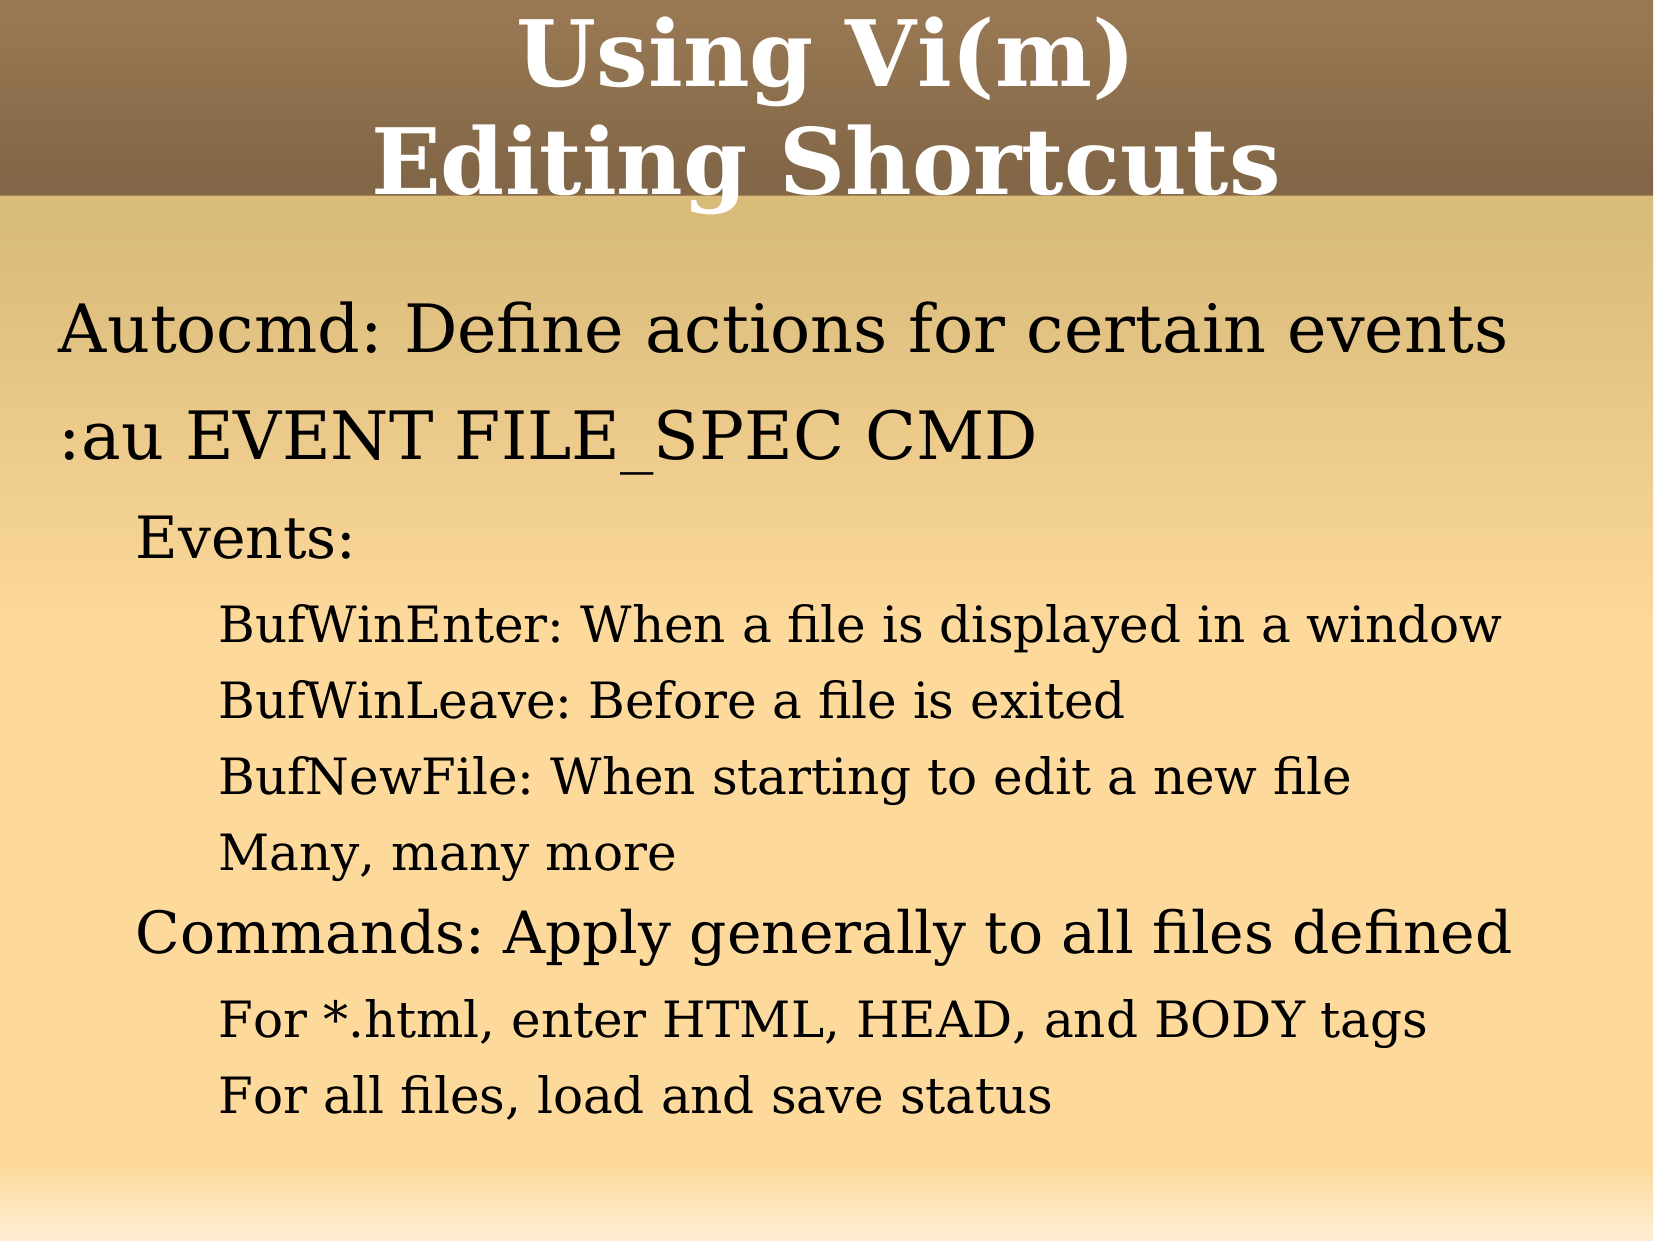

# Using Vi(m) Editing Shortcuts
Autocmd: Define actions for certain events
:au EVENT FILE_SPEC CMD
Events:
BufWinEnter: When a file is displayed in a window
BufWinLeave: Before a file is exited
BufNewFile: When starting to edit a new file
Many, many more
Commands: Apply generally to all files defined
For *.html, enter HTML, HEAD, and BODY tags
For all files, load and save status